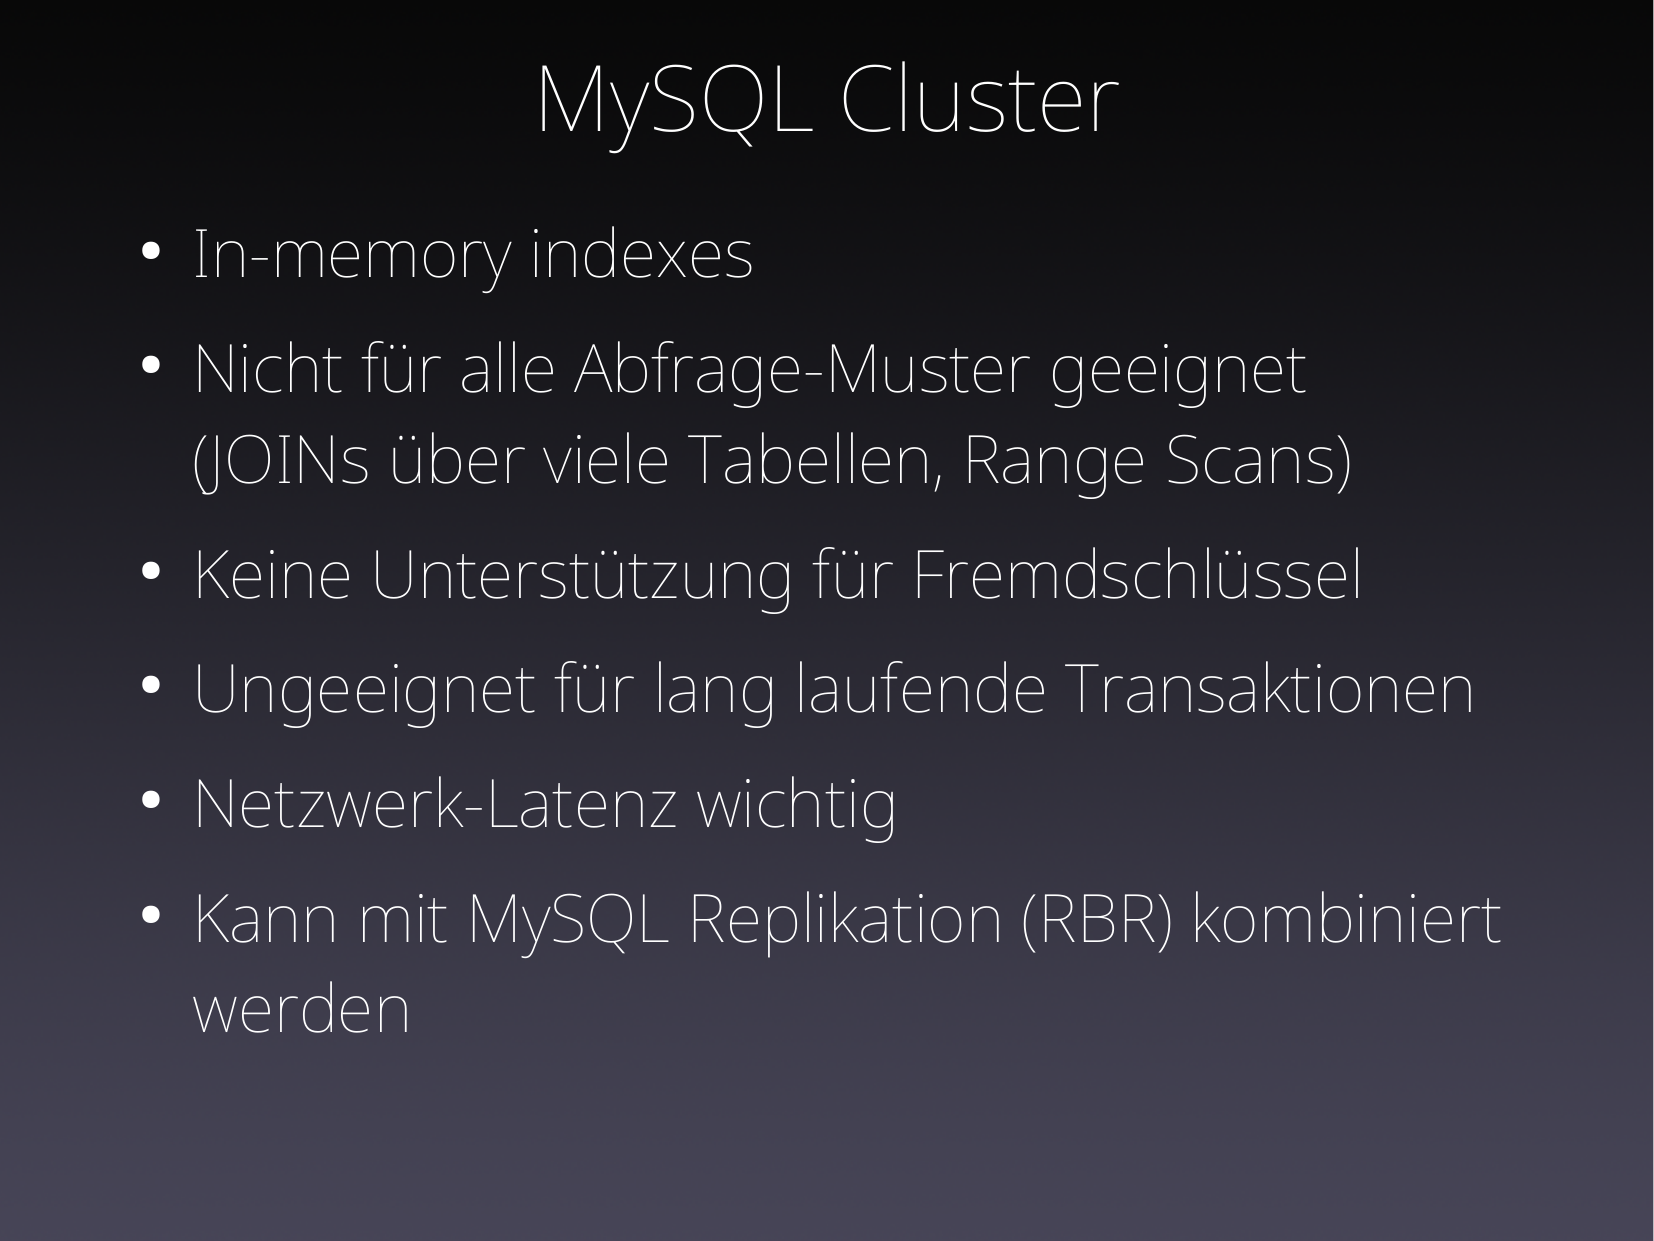

# MySQL Cluster
In-memory indexes
Nicht für alle Abfrage-Muster geeignet
(JOINs über viele Tabellen, Range Scans)
Keine Unterstützung für Fremdschlüssel
Ungeeignet für lang laufende Transaktionen
Netzwerk-Latenz wichtig
Kann mit MySQL Replikation (RBR) kombiniert werden